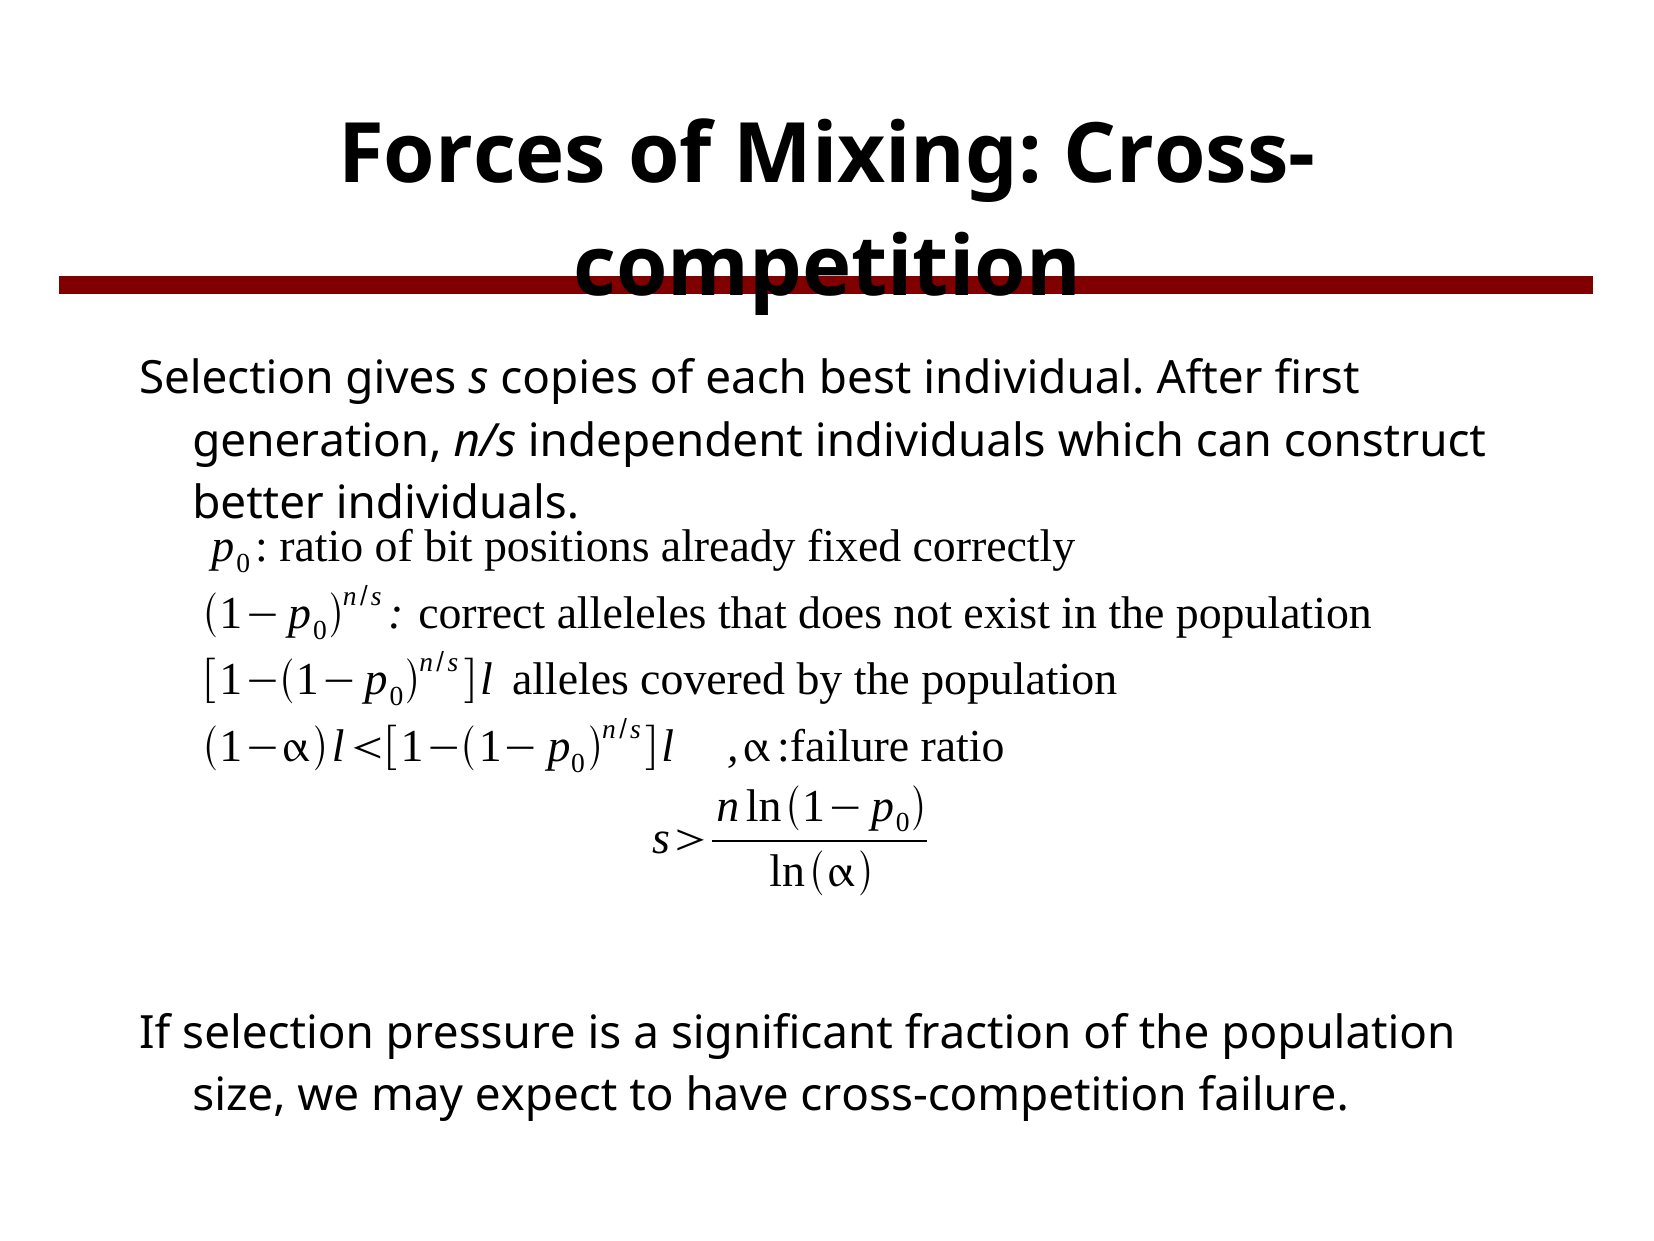

# Forces of Mixing: Cross-competition
Selection gives s copies of each best individual. After first generation, n/s independent individuals which can construct better individuals.
If selection pressure is a significant fraction of the population size, we may expect to have cross-competition failure.